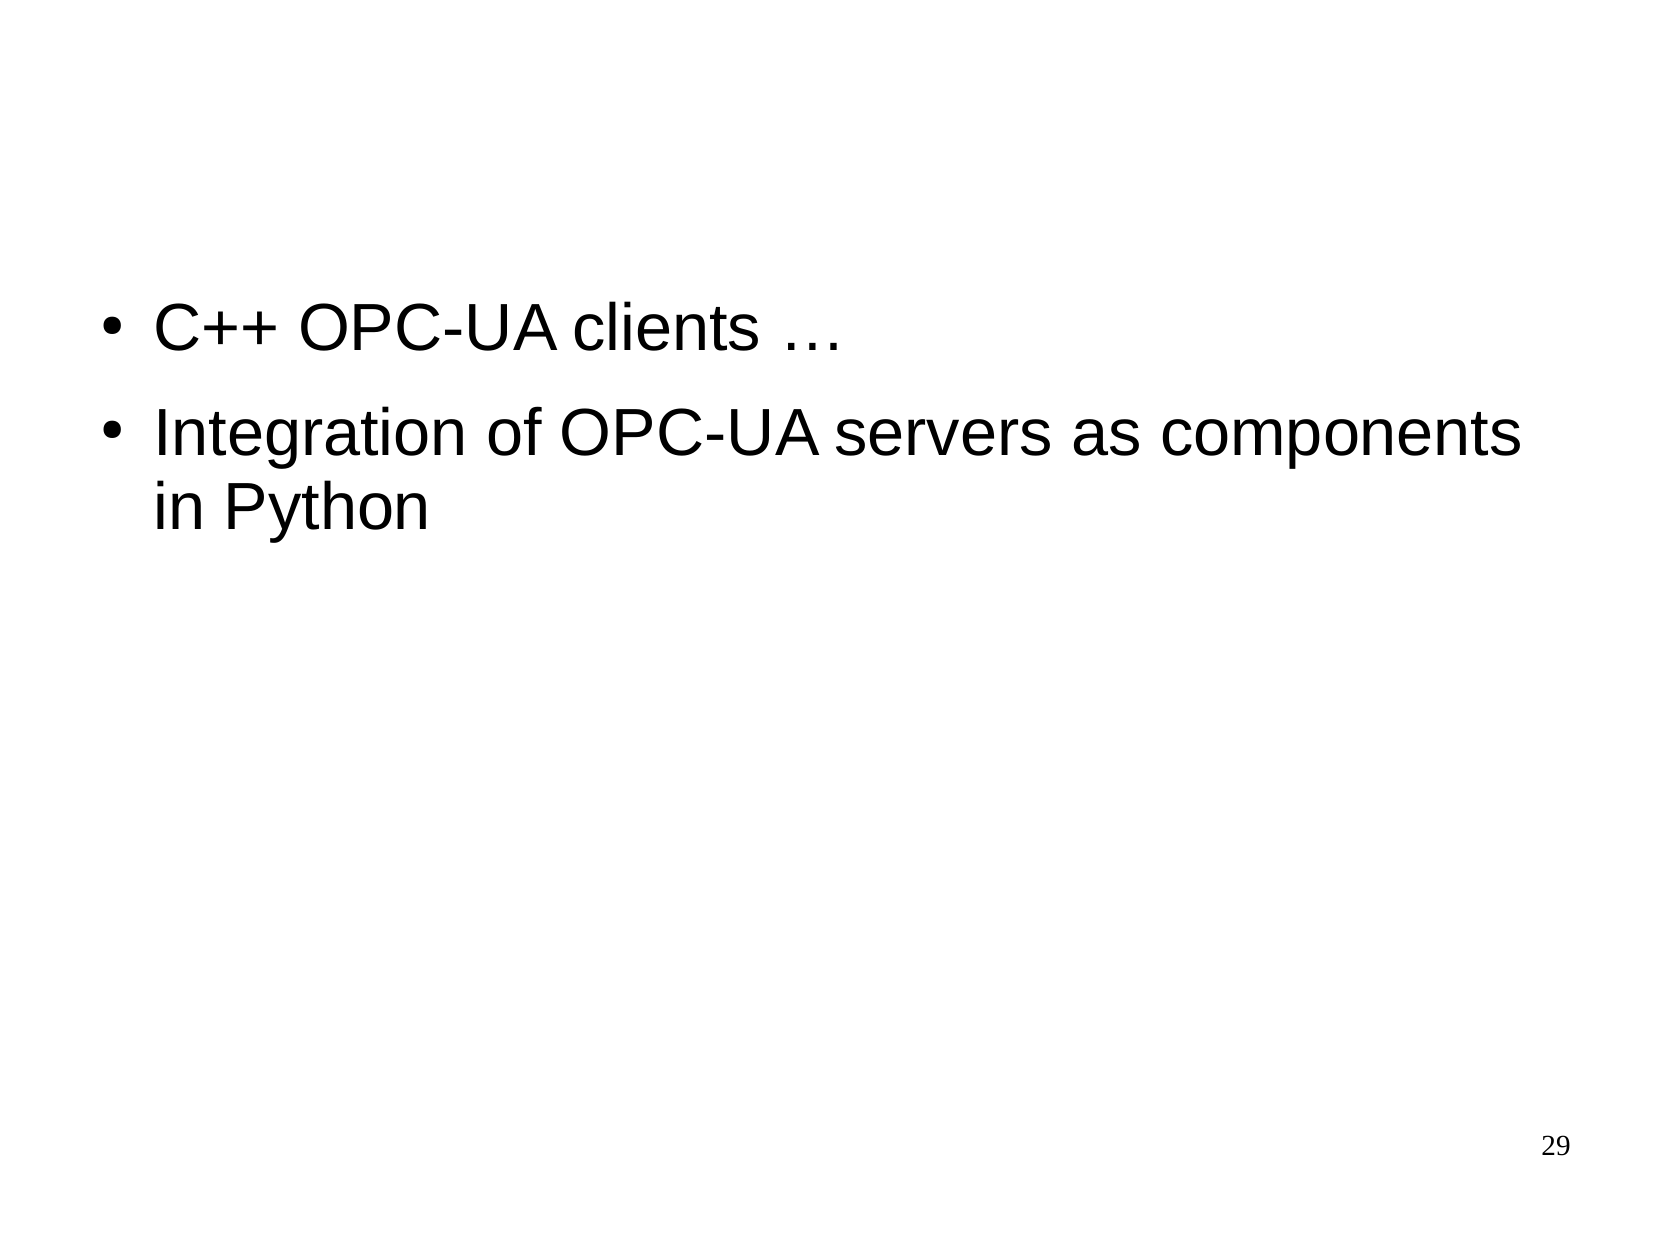

#
C++ OPC-UA clients …
Integration of OPC-UA servers as components in Python
29